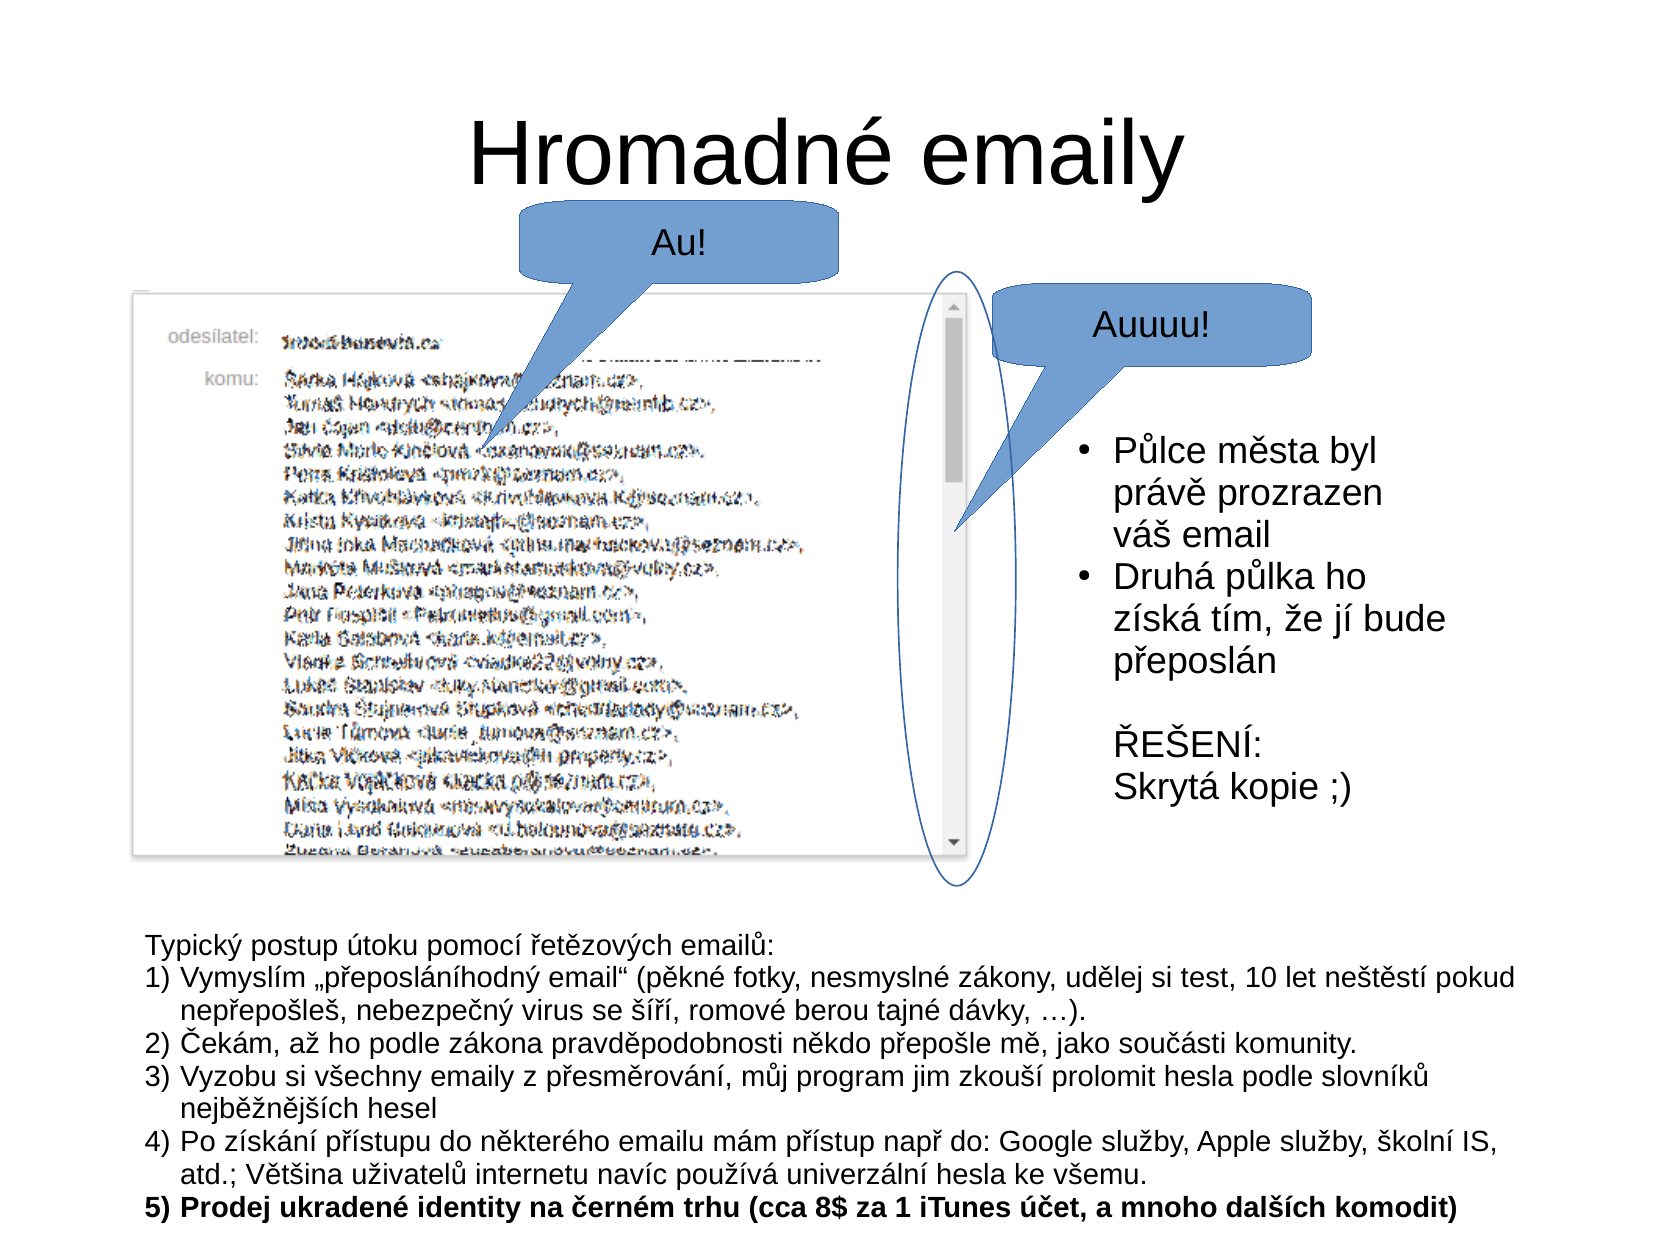

# Hromadné emaily
Au!
Auuuu!
Půlce města byl právě prozrazen váš email
Druhá půlka ho získá tím, že jí bude přeposlán
ŘEŠENÍ:
Skrytá kopie ;)
Typický postup útoku pomocí řetězových emailů:
Vymyslím „přeposláníhodný email“ (pěkné fotky, nesmyslné zákony, udělej si test, 10 let neštěstí pokud nepřepošleš, nebezpečný virus se šíří, romové berou tajné dávky, …).
Čekám, až ho podle zákona pravděpodobnosti někdo přepošle mě, jako součásti komunity.
Vyzobu si všechny emaily z přesměrování, můj program jim zkouší prolomit hesla podle slovníků nejběžnějších hesel
Po získání přístupu do některého emailu mám přístup např do: Google služby, Apple služby, školní IS, atd.; Většina uživatelů internetu navíc používá univerzální hesla ke všemu.
Prodej ukradené identity na černém trhu (cca 8$ za 1 iTunes účet, a mnoho dalších komodit)